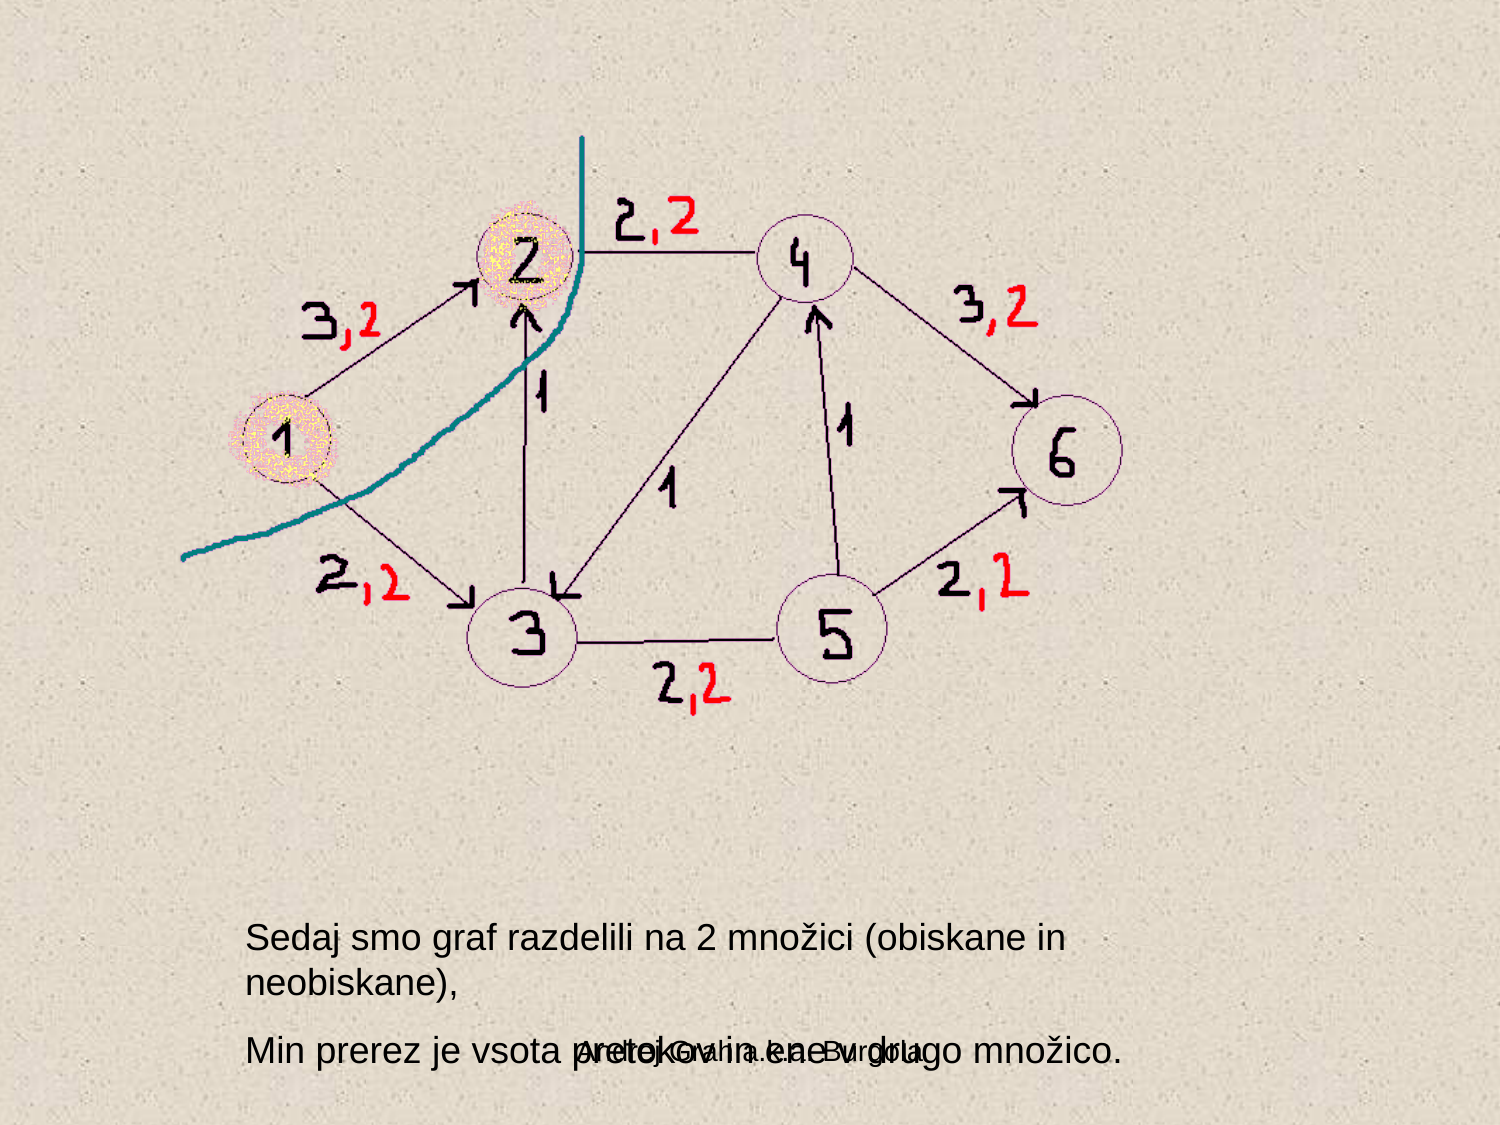

Sedaj smo graf razdelili na 2 množici (obiskane in neobiskane),
Min prerez je vsota pretokov in ene v drugo množico.
Andrej Grah a.k.a. Burgola